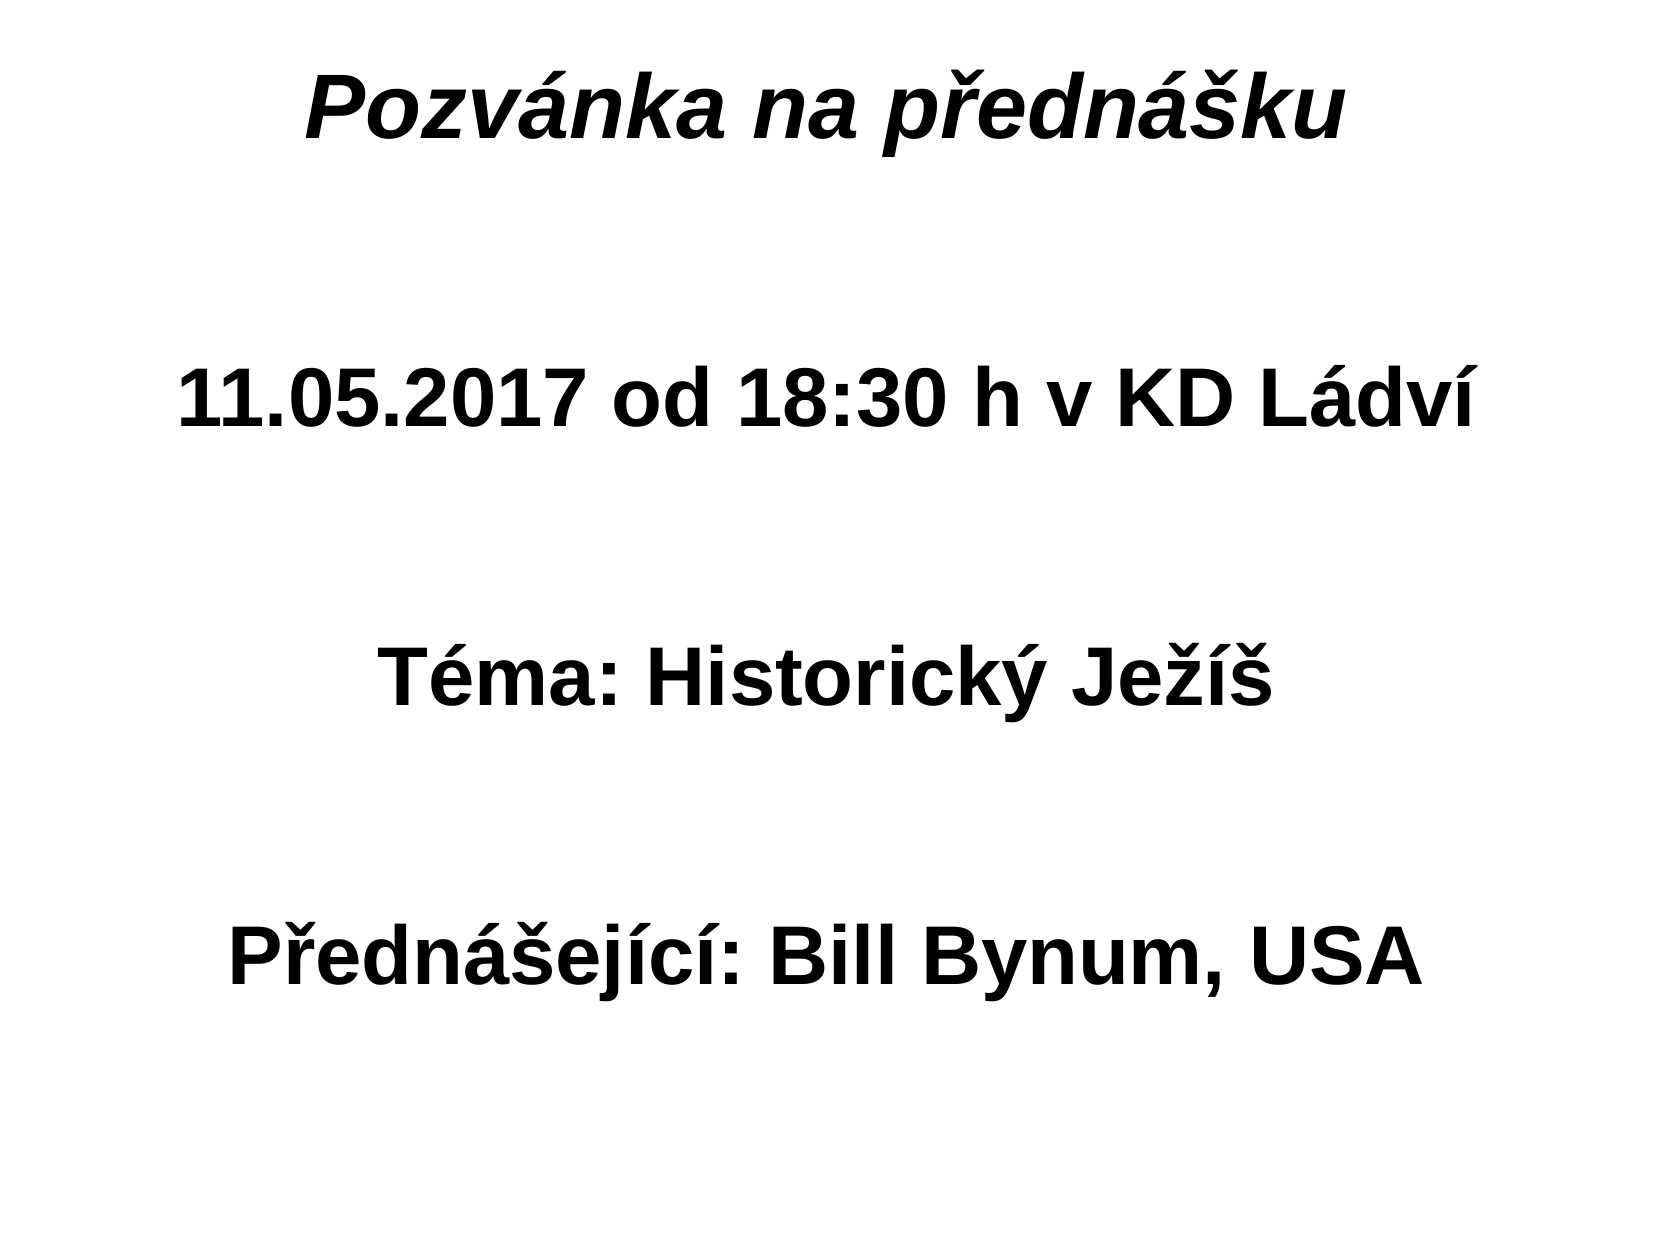

11.05.2017 od 18:30 h v KD Ládví
Téma: Historický Ježíš
Přednášející: Bill Bynum, USA
# Pozvánka na přednášku